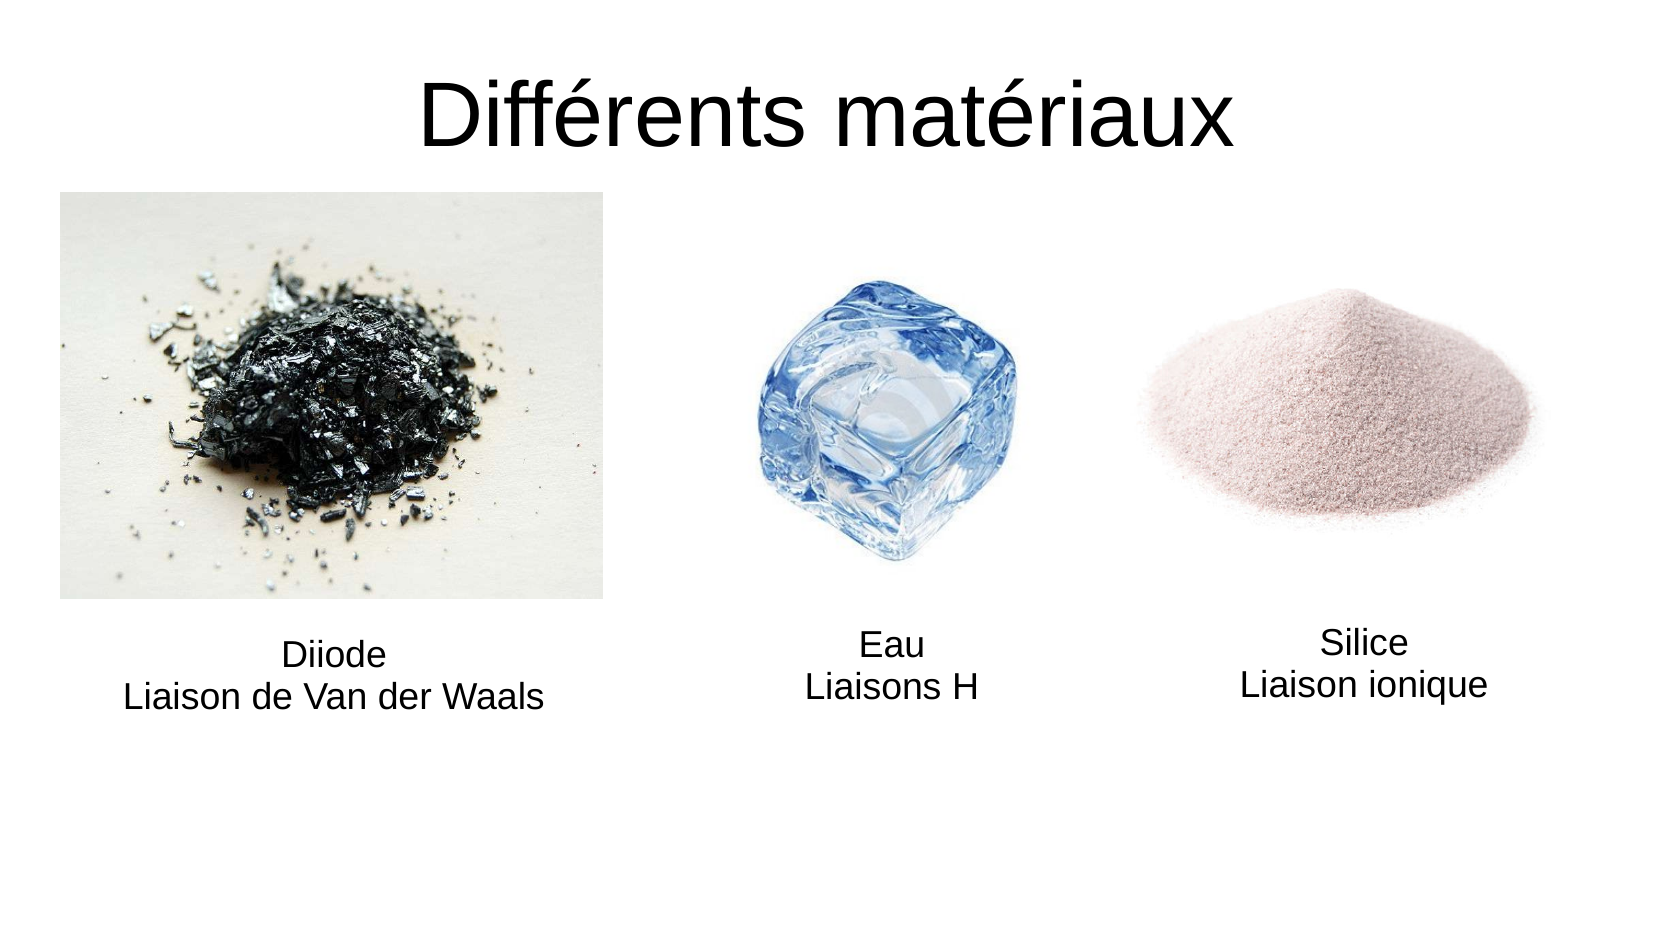

# Différents matériaux
Silice
Liaison ionique
Eau
Liaisons H
Diiode
Liaison de Van der Waals